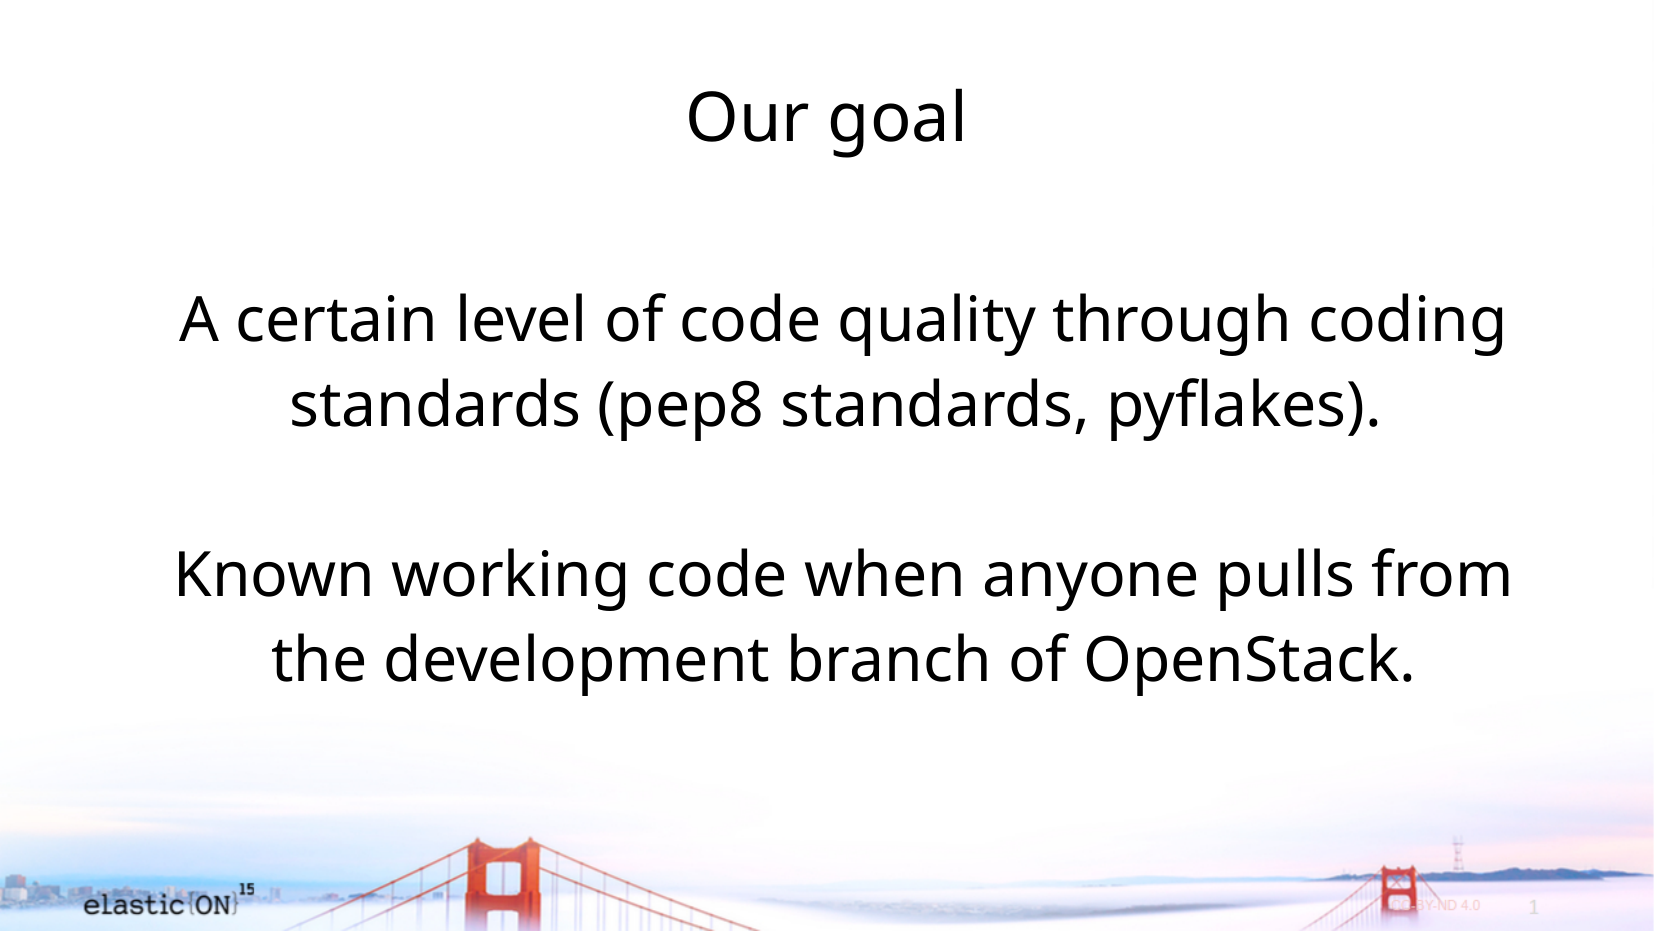

# Our goal
A certain level of code quality through coding standards (pep8 standards, pyflakes).
Known working code when anyone pulls from the development branch of OpenStack.